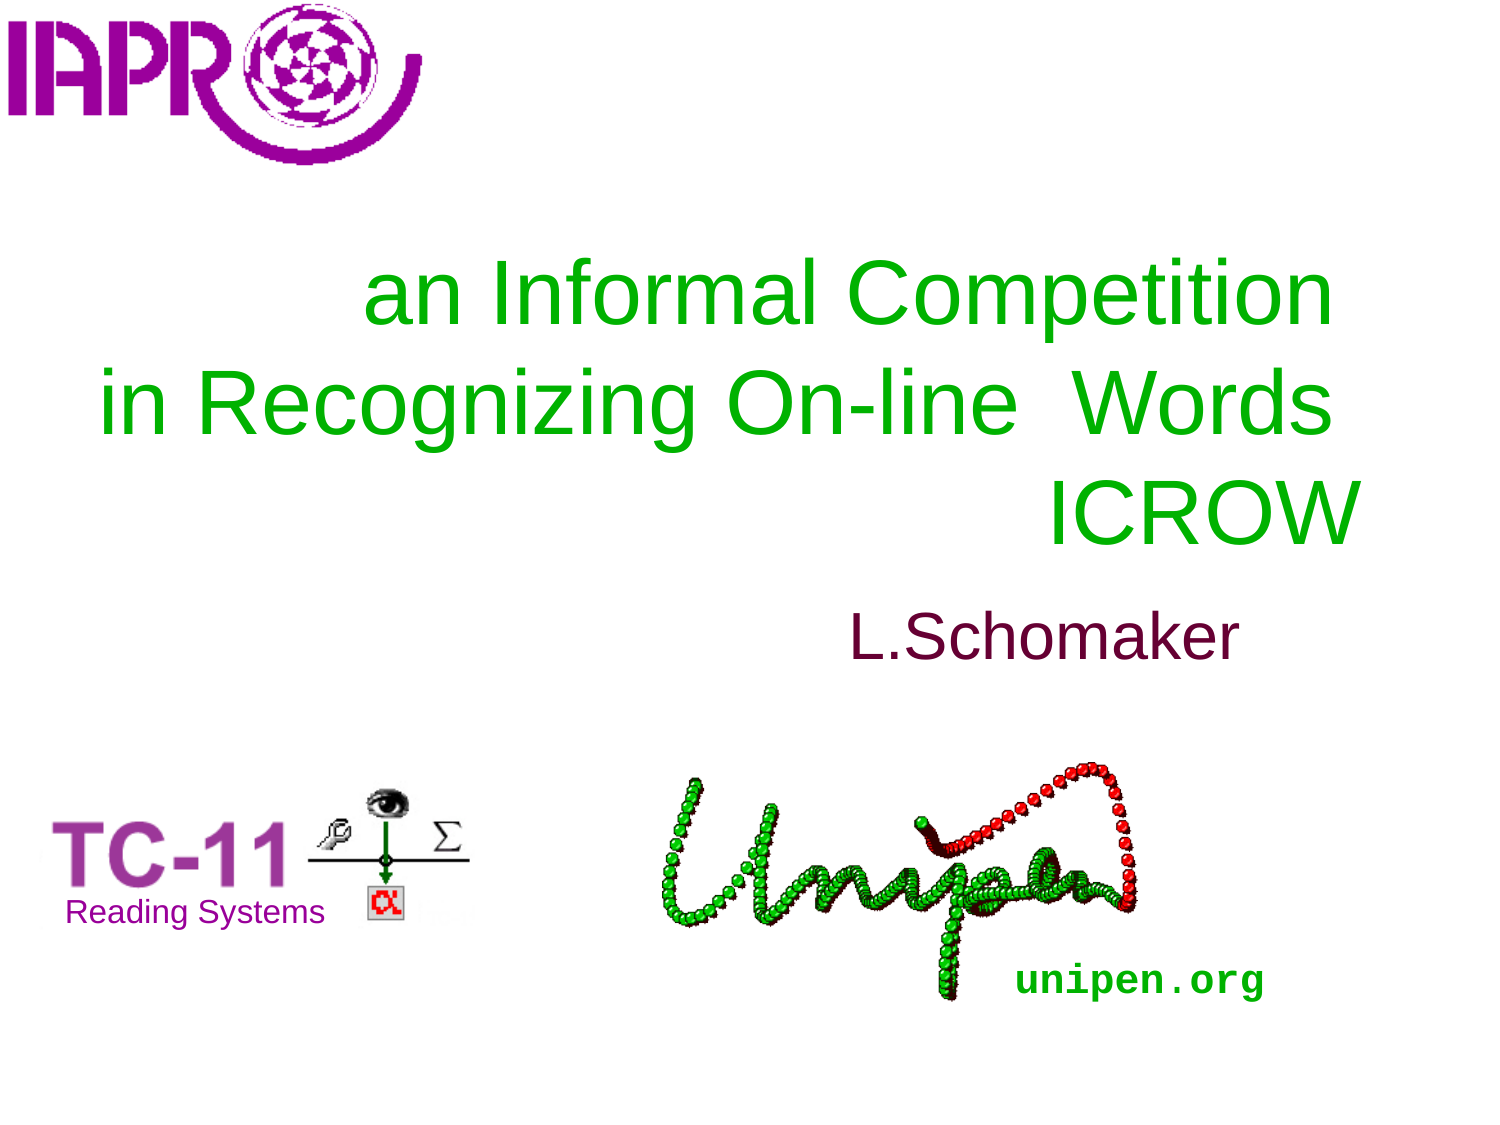

# an Informal Competition in Recognizing On-line Words ICROW
L.Schomaker
Reading Systems
unipen.org